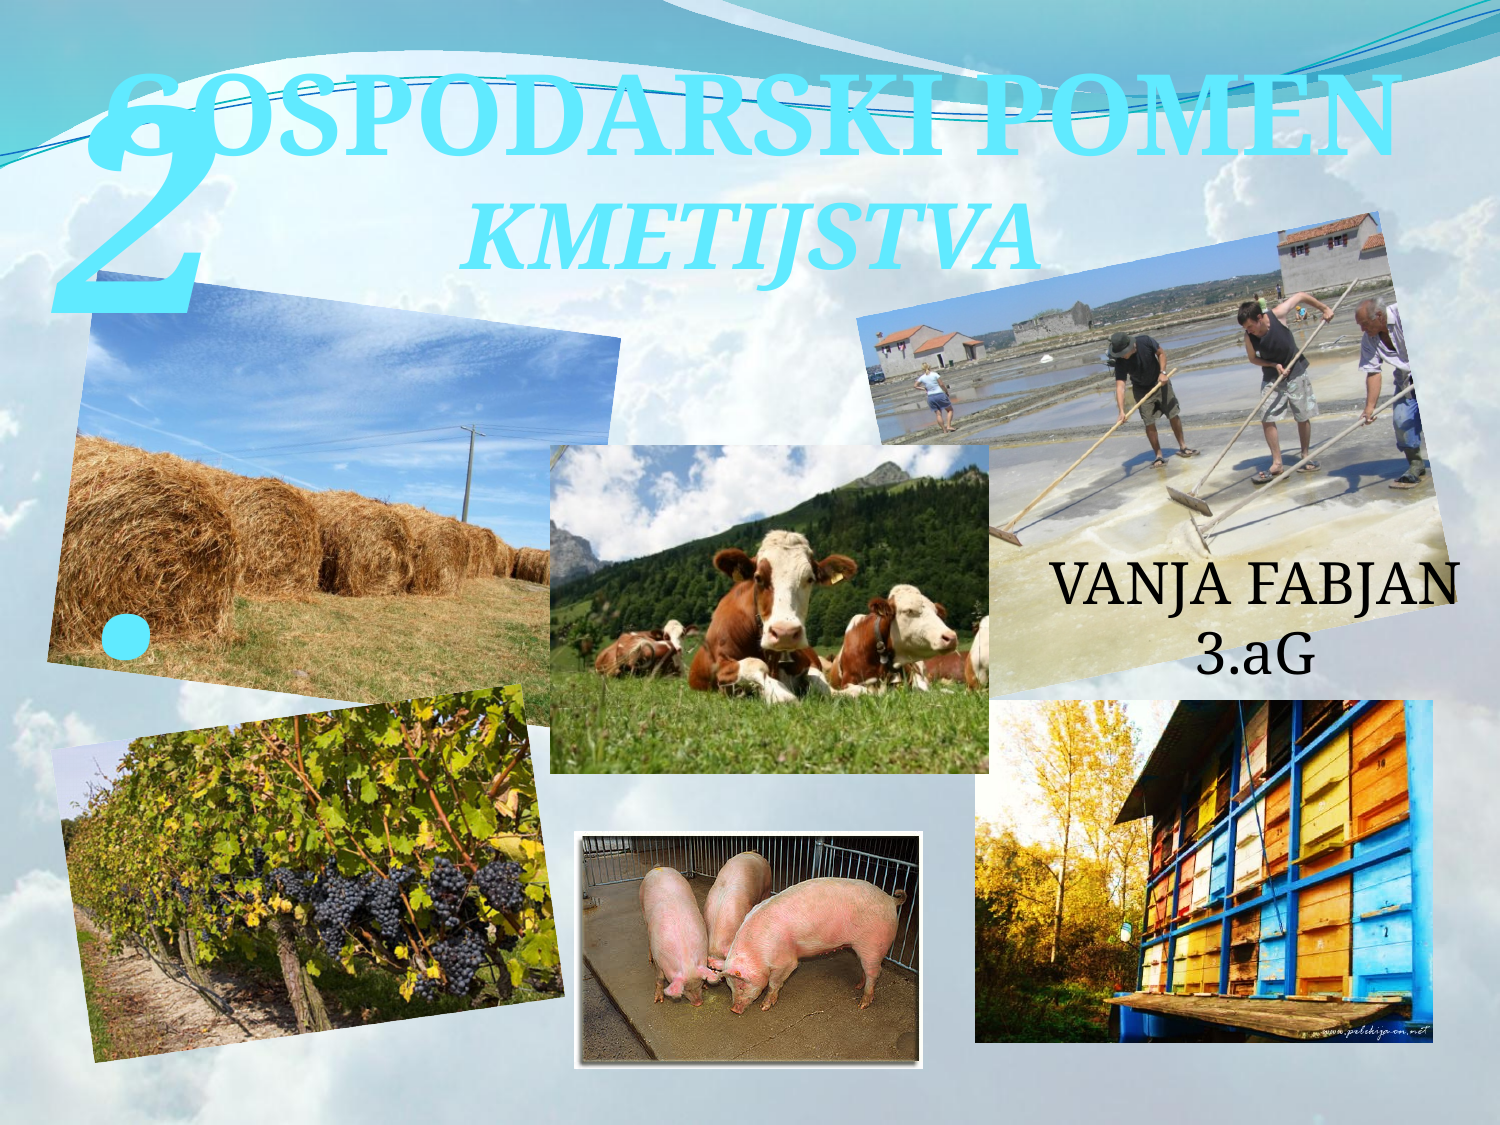

2.
GOSPODARSKI POMEN
KMETIJSTVA
VANJA FABJAN
3.aG